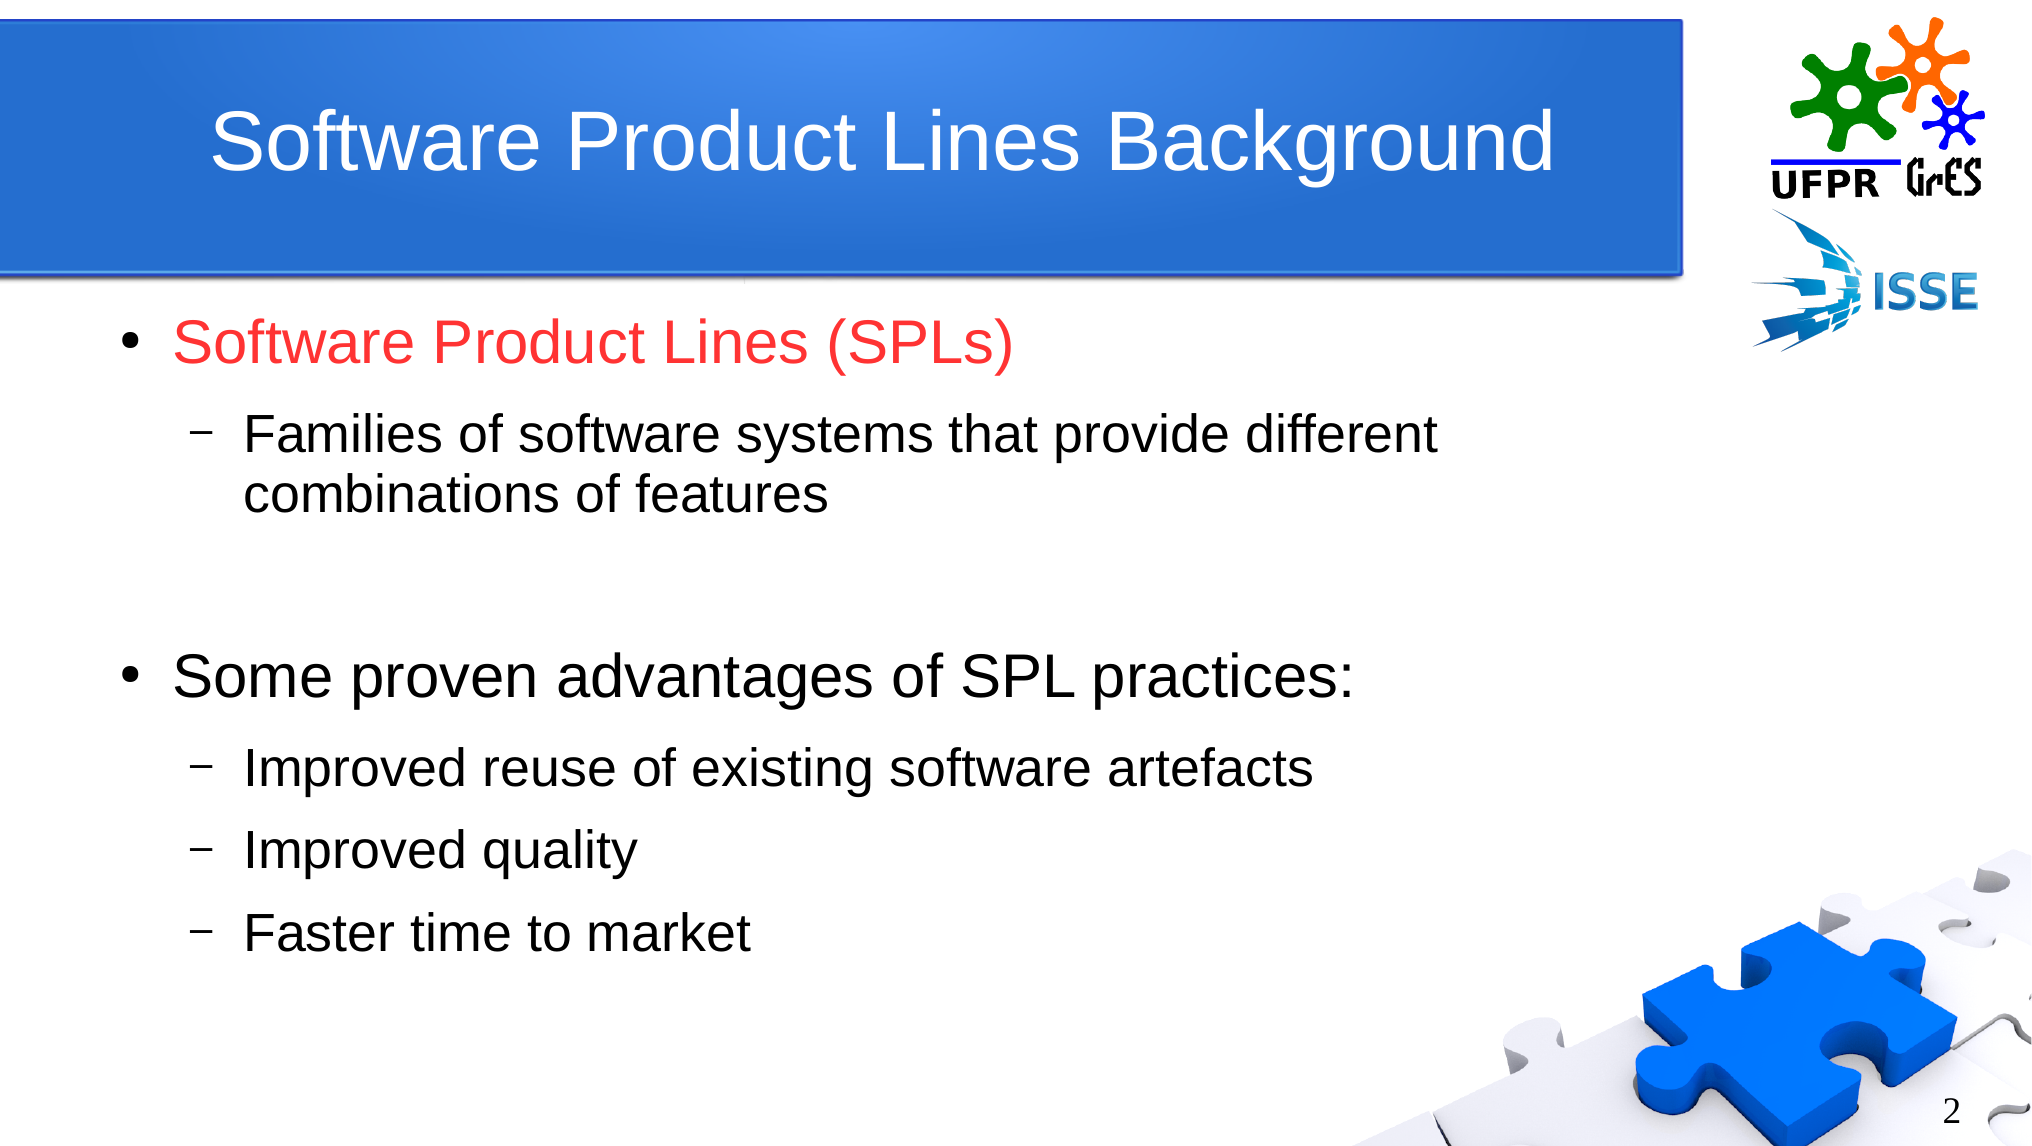

# Software Product Lines Background
Software Product Lines (SPLs)
Families of software systems that provide different combinations of features
Some proven advantages of SPL practices:
Improved reuse of existing software artefacts
Improved quality
Faster time to market
2